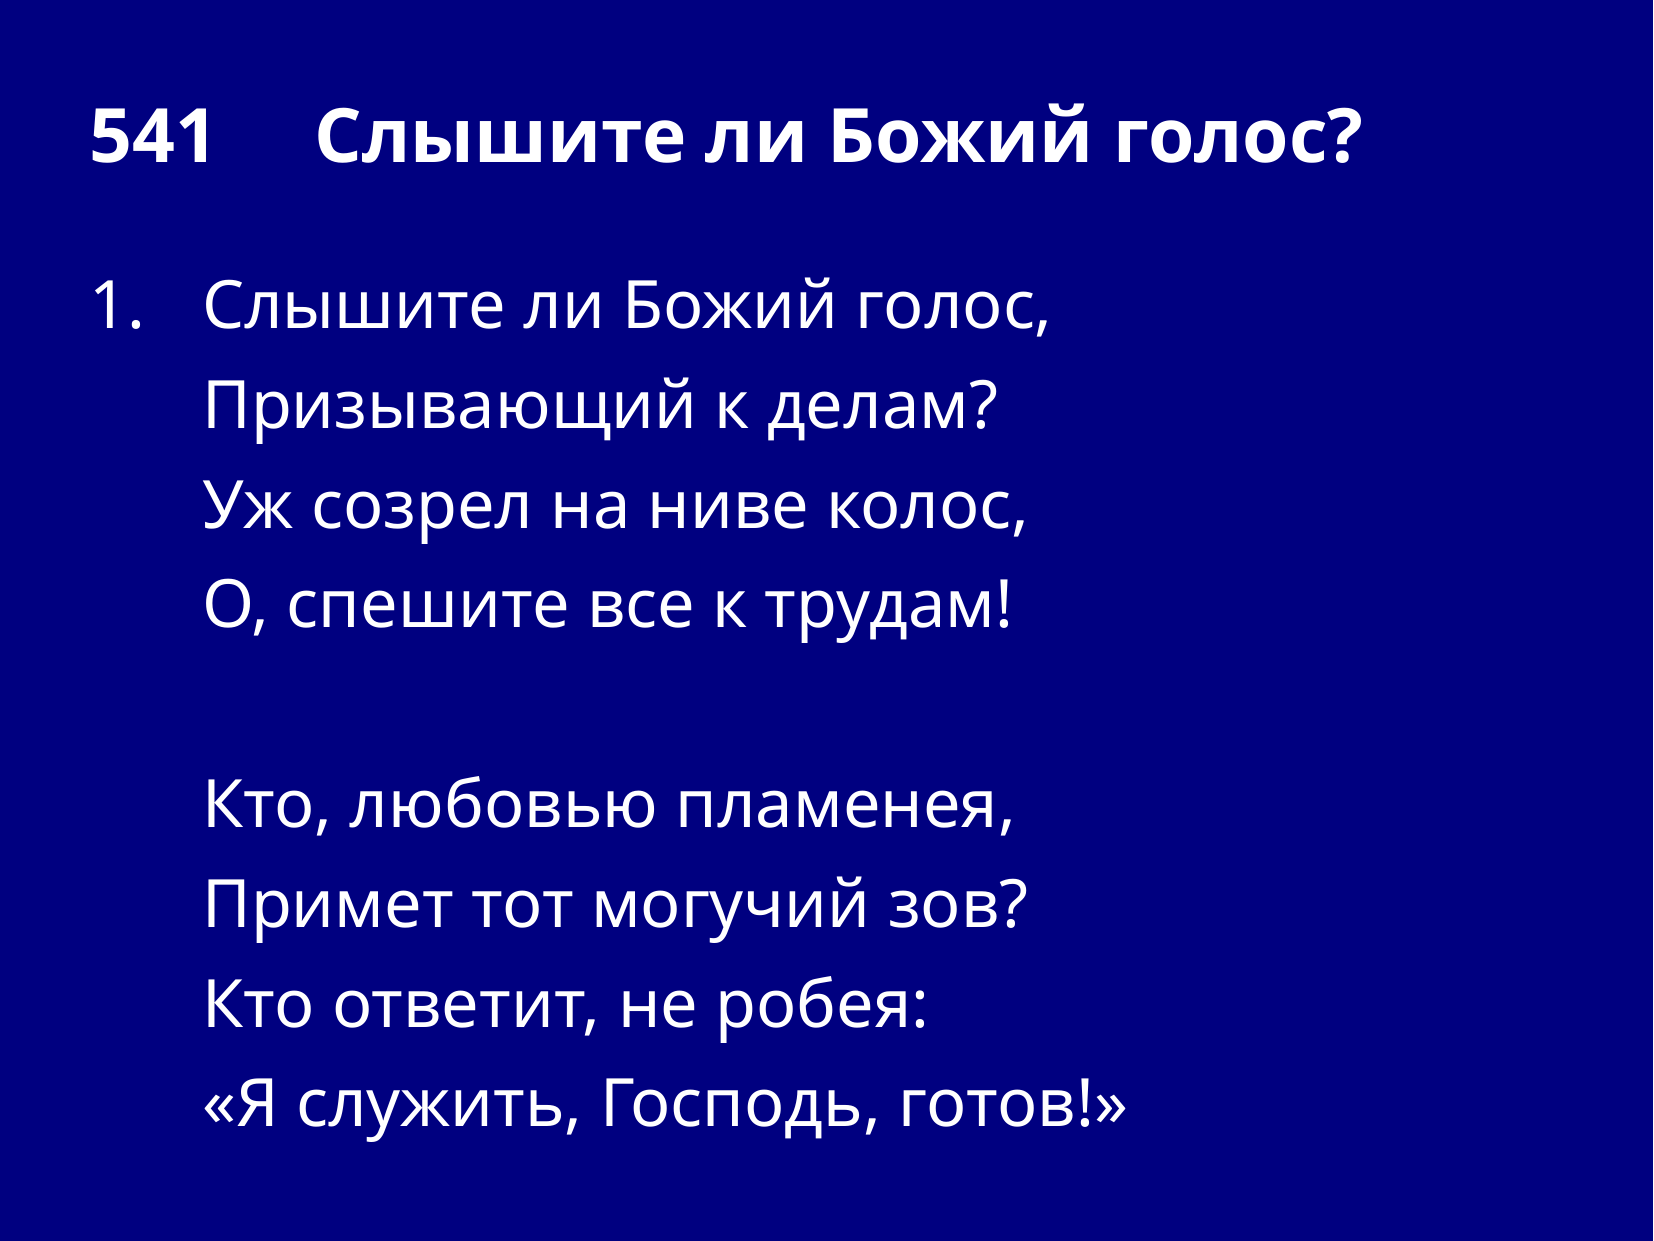

541	Слышите ли Божий голос?
1.	Слышите ли Божий голос,
	Призывающий к делам?
	Уж созрел на ниве колос,
	О, спешите все к трудам!
	Кто, любовью пламенея,
	Примет тот могучий зов?
	Кто ответит, не робея:
	«Я служить, Господь, готов!»